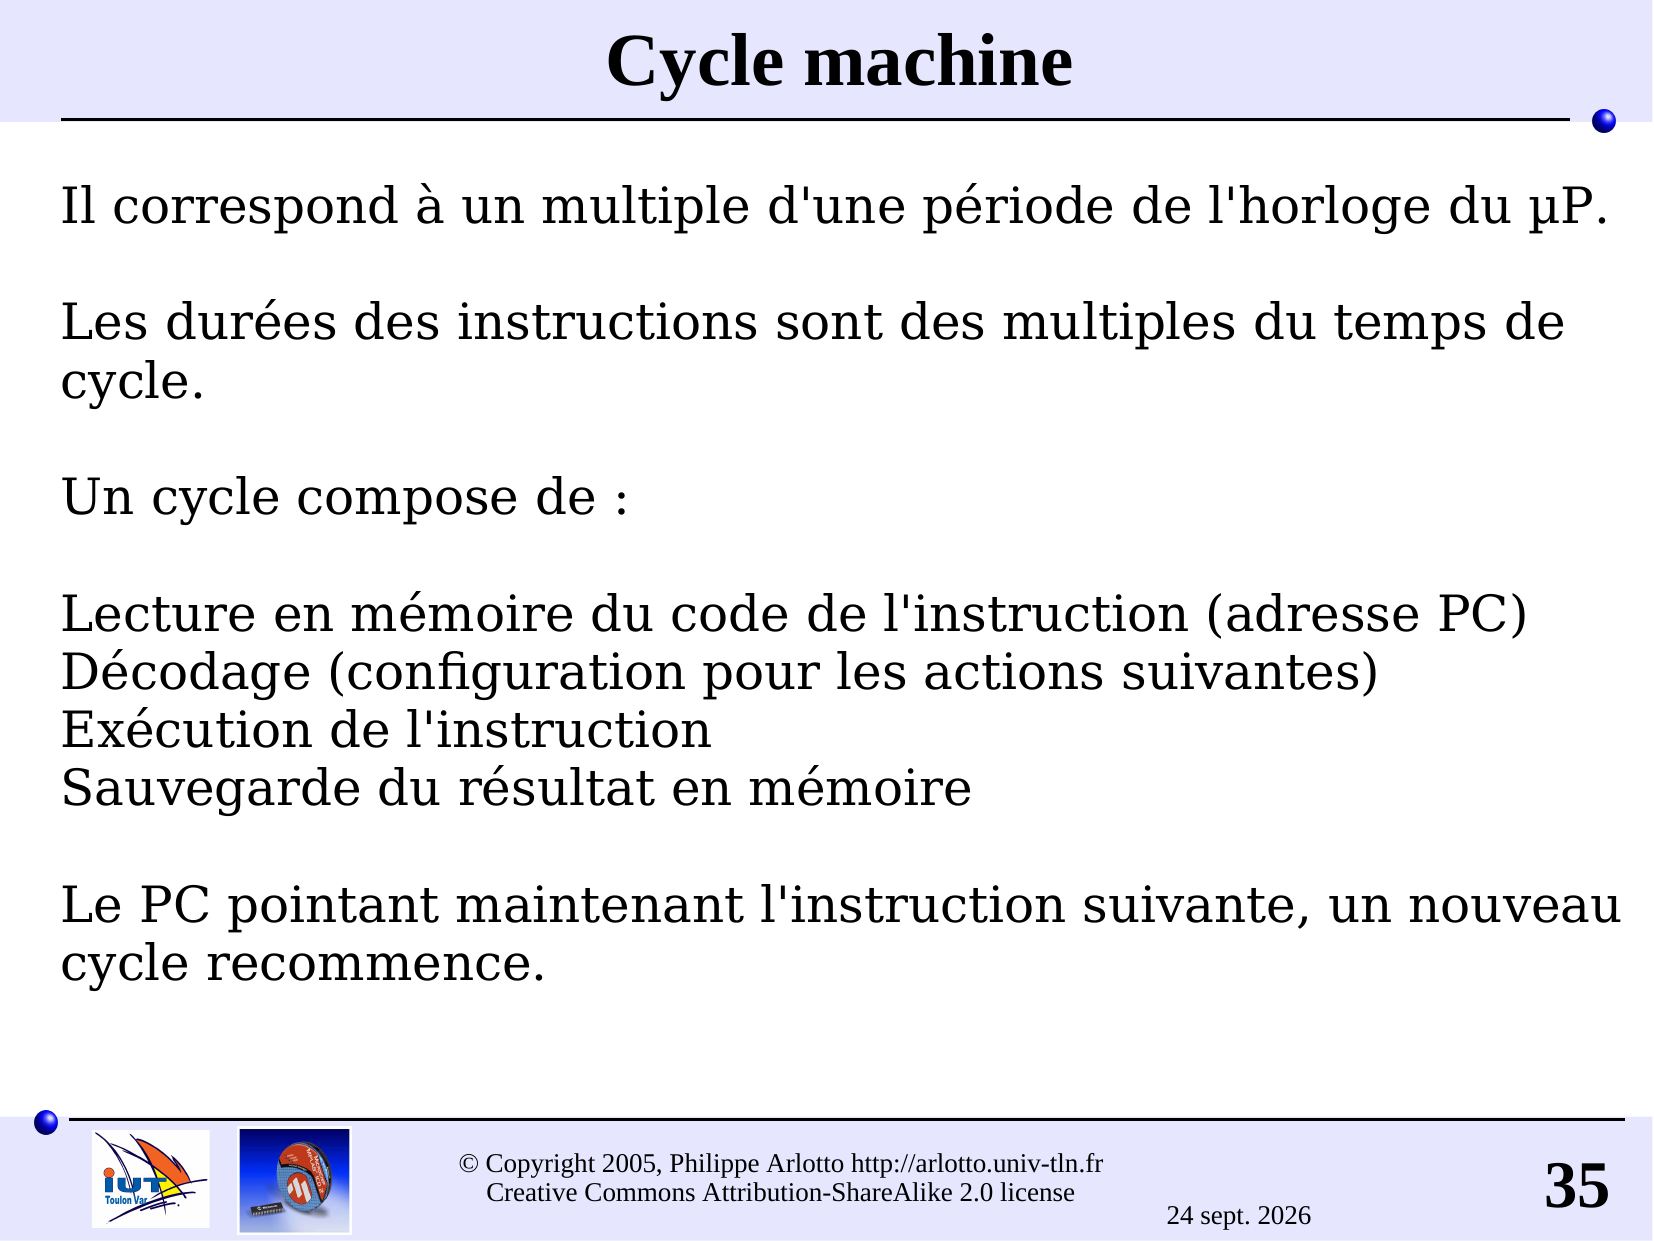

# Cycle machine
Il correspond à un multiple d'une période de l'horloge du µP.
Les durées des instructions sont des multiples du temps de
cycle.
Un cycle compose de :
Lecture en mémoire du code de l'instruction (adresse PC)
Décodage (configuration pour les actions suivantes)
Exécution de l'instruction
Sauvegarde du résultat en mémoire
Le PC pointant maintenant l'instruction suivante, un nouveau
cycle recommence.